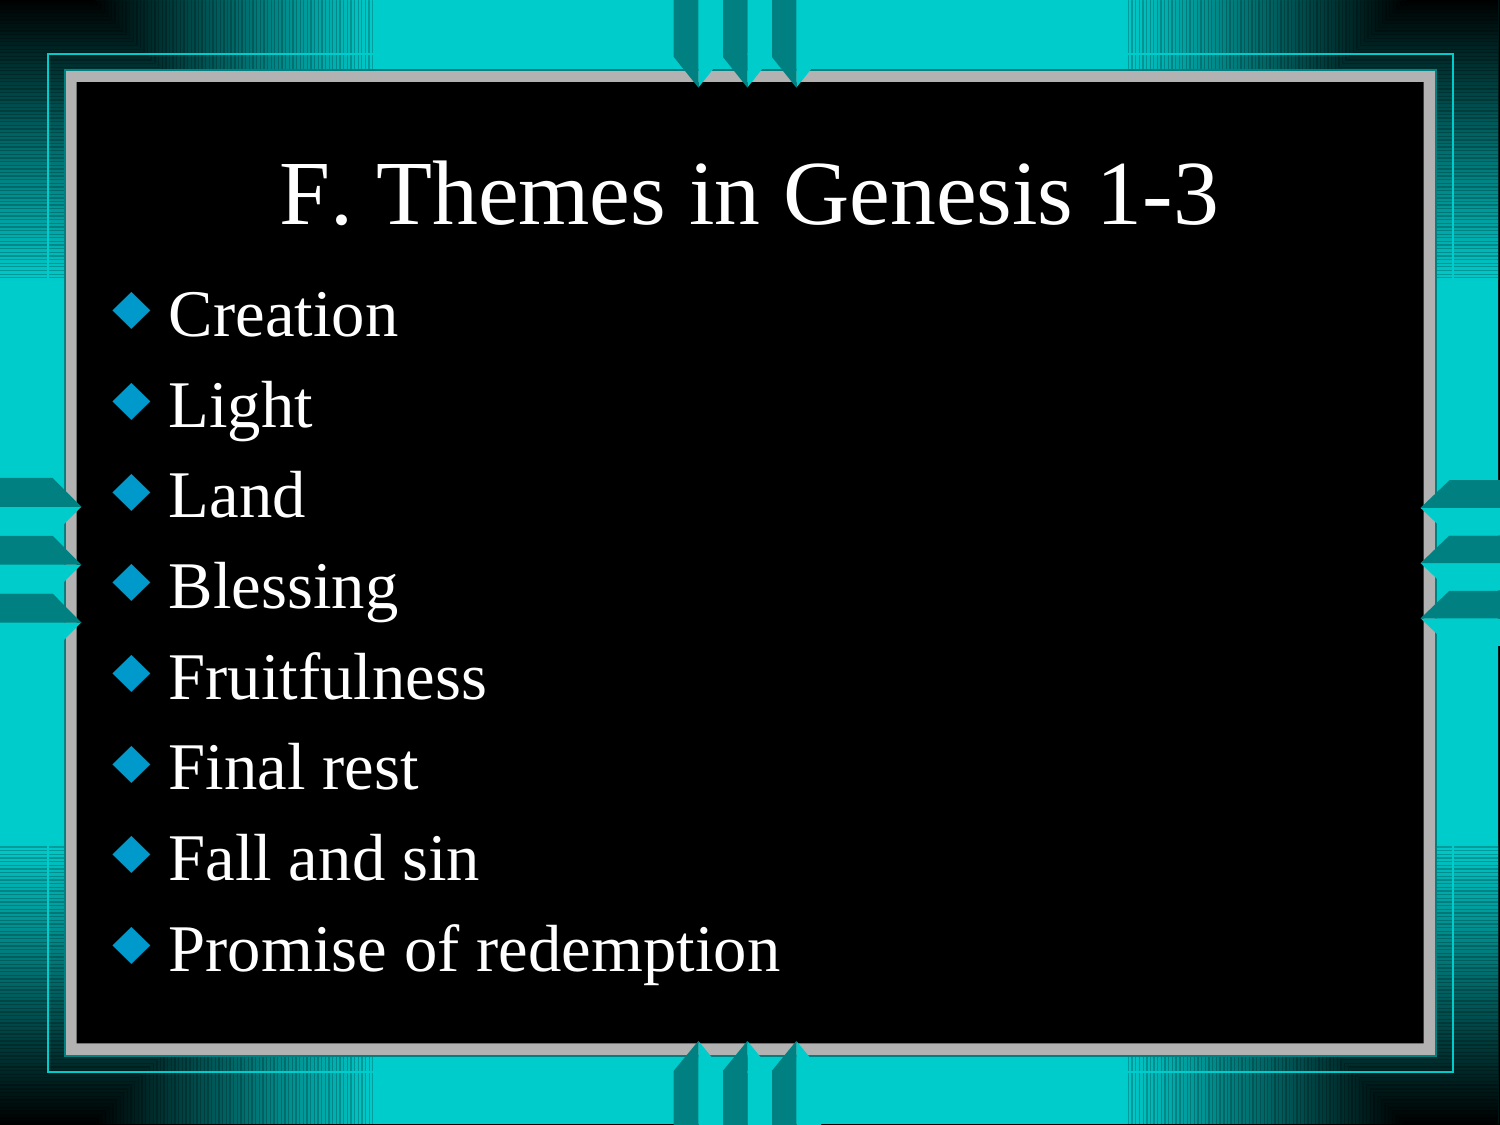

# F. Themes in Genesis 1-3
Creation
Light
Land
Blessing
Fruitfulness
Final rest
Fall and sin
Promise of redemption